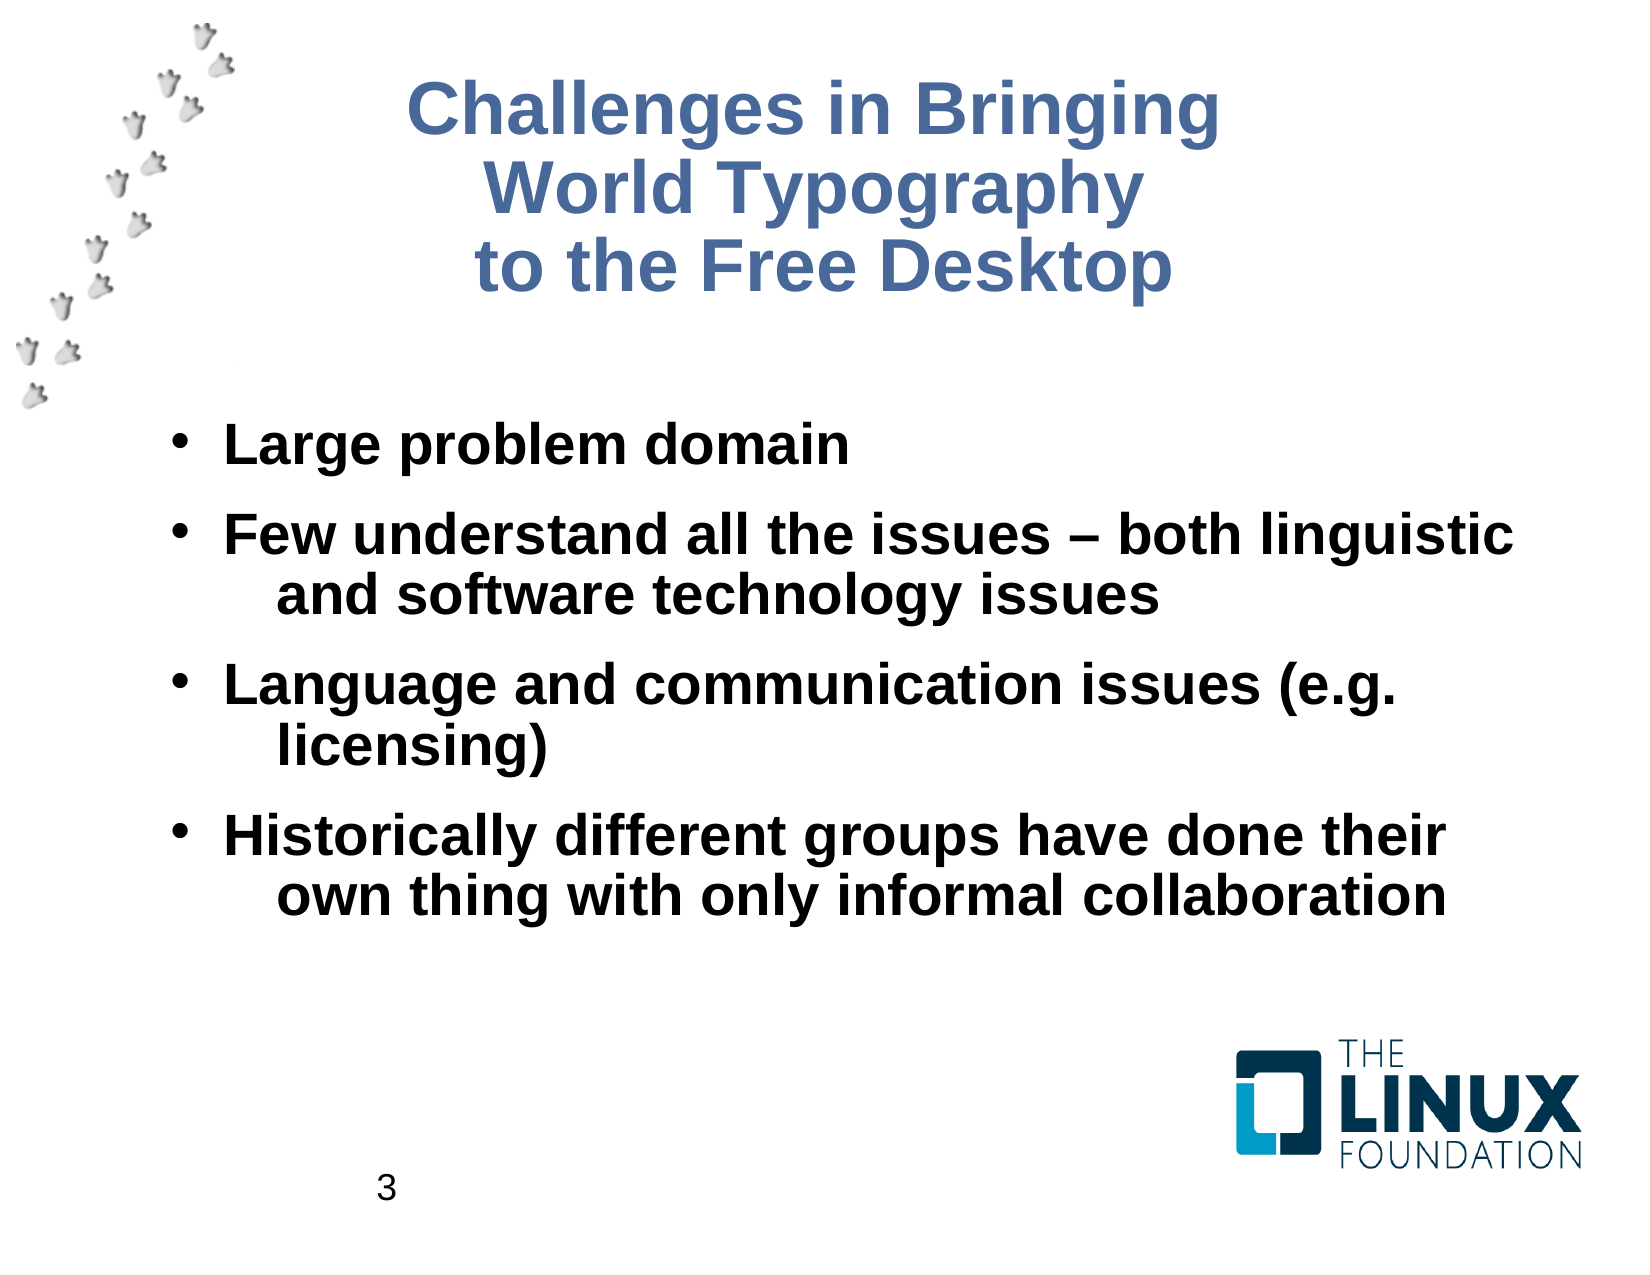

# Challenges in Bringing World Typography to the Free Desktop
Large problem domain
Few understand all the issues – both linguistic and software technology issues
Language and communication issues (e.g. licensing)
Historically different groups have done their own thing with only informal collaboration